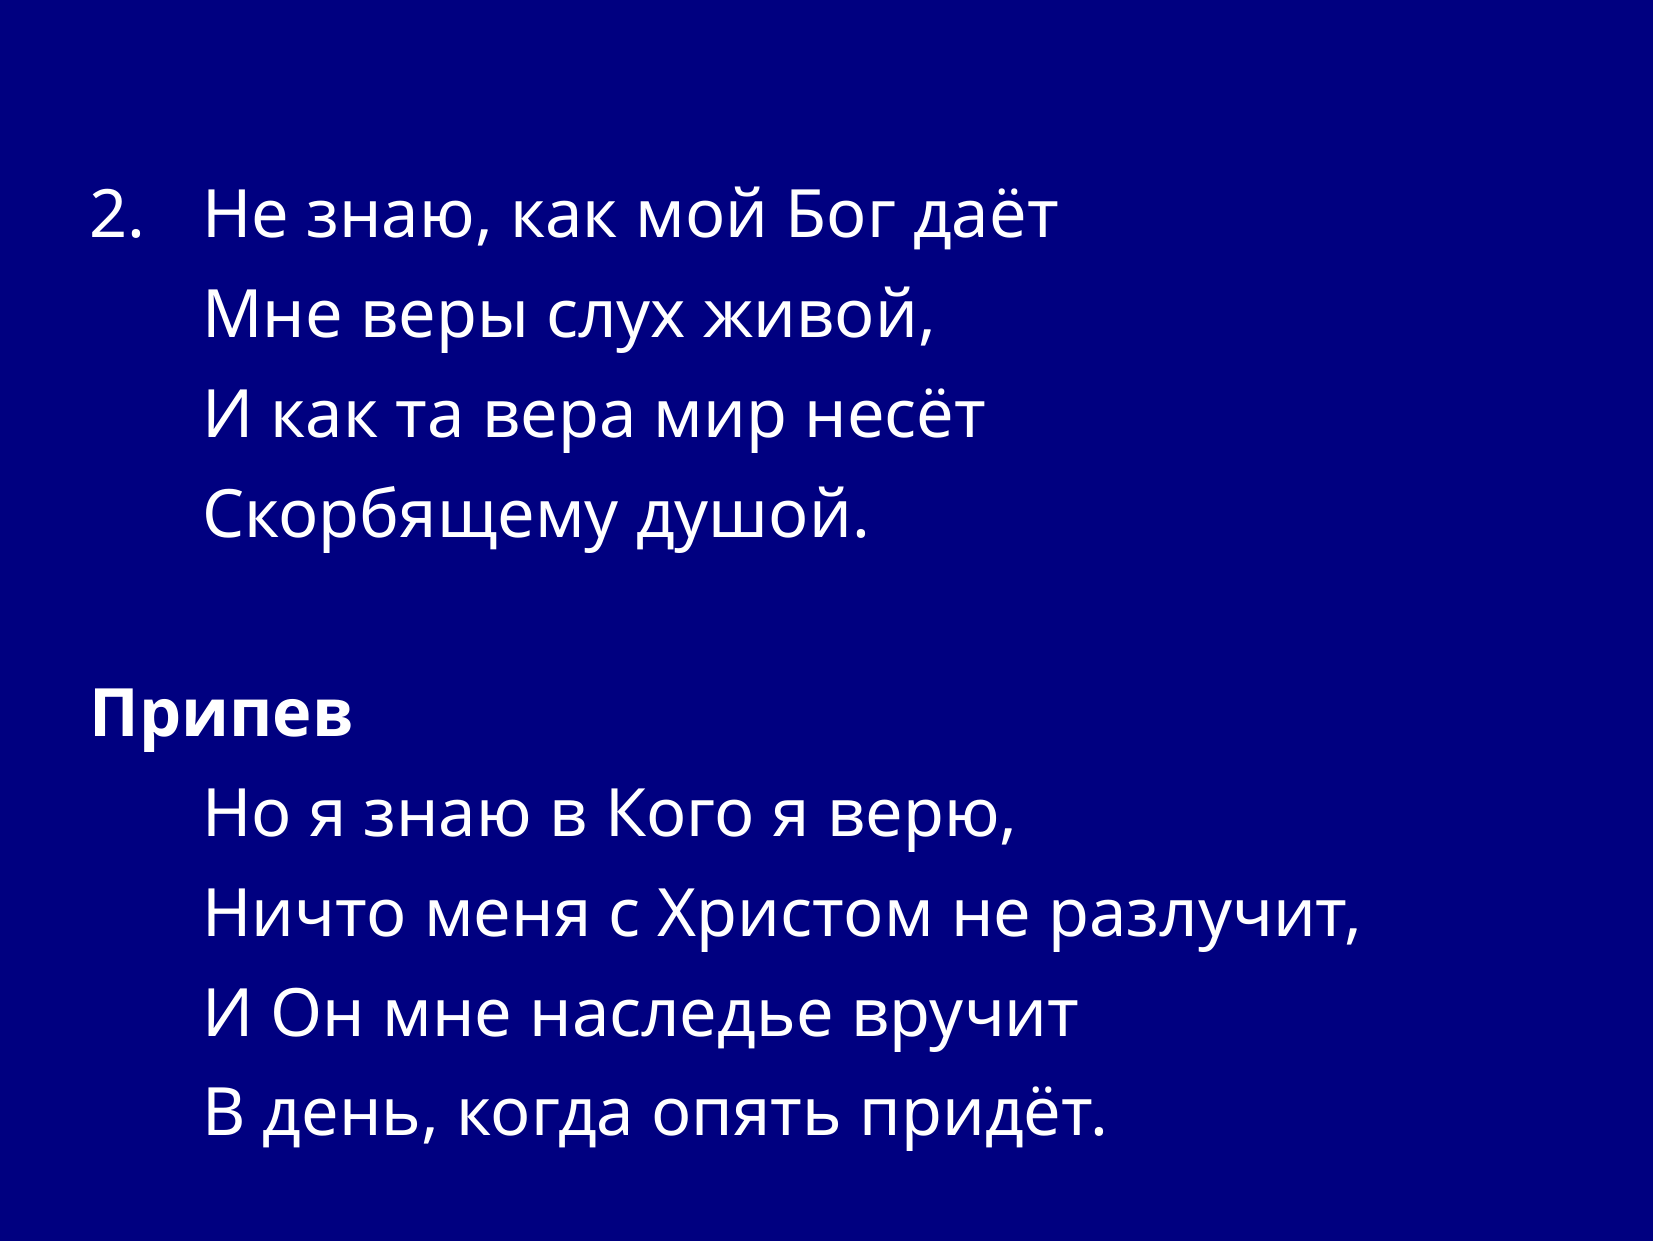

2.	Не знаю, как мой Бог даёт
	Мне веры слух живой,
	И как та вера мир несёт
	Скорбящему душой.
Припев
	Но я знаю в Кого я верю,
	Ничто меня с Христом не разлучит,
	И Он мне наследье вручит
	В день, когда опять придёт.